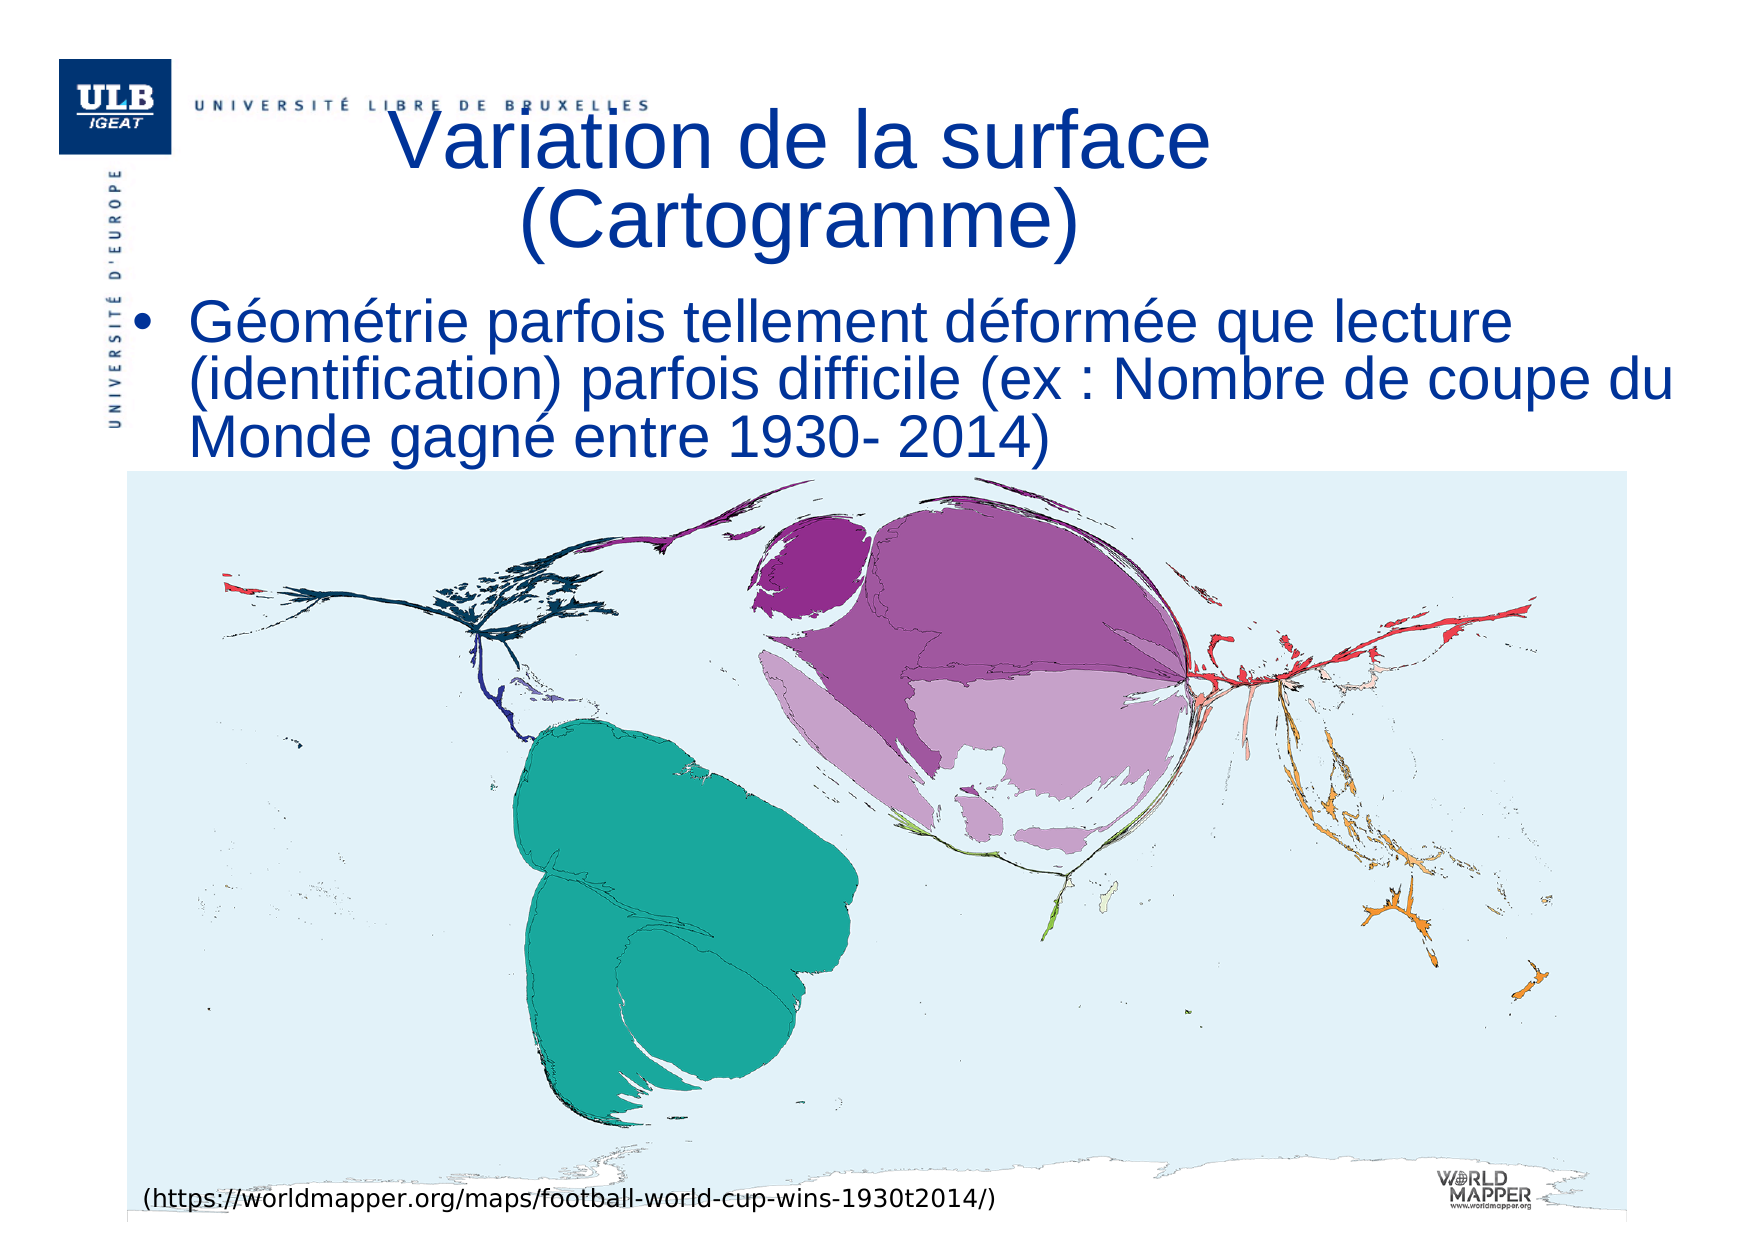

# Variation de la surface (Cartogramme)
Géométrie parfois tellement déformée que lecture (identification) parfois difficile (ex : Nombre de coupe du Monde gagné entre 1930- 2014)
GEOG-F-105 - Méthodologie de la géographie humaine I
52
(https://worldmapper.org/maps/football-world-cup-wins-1930t2014/)